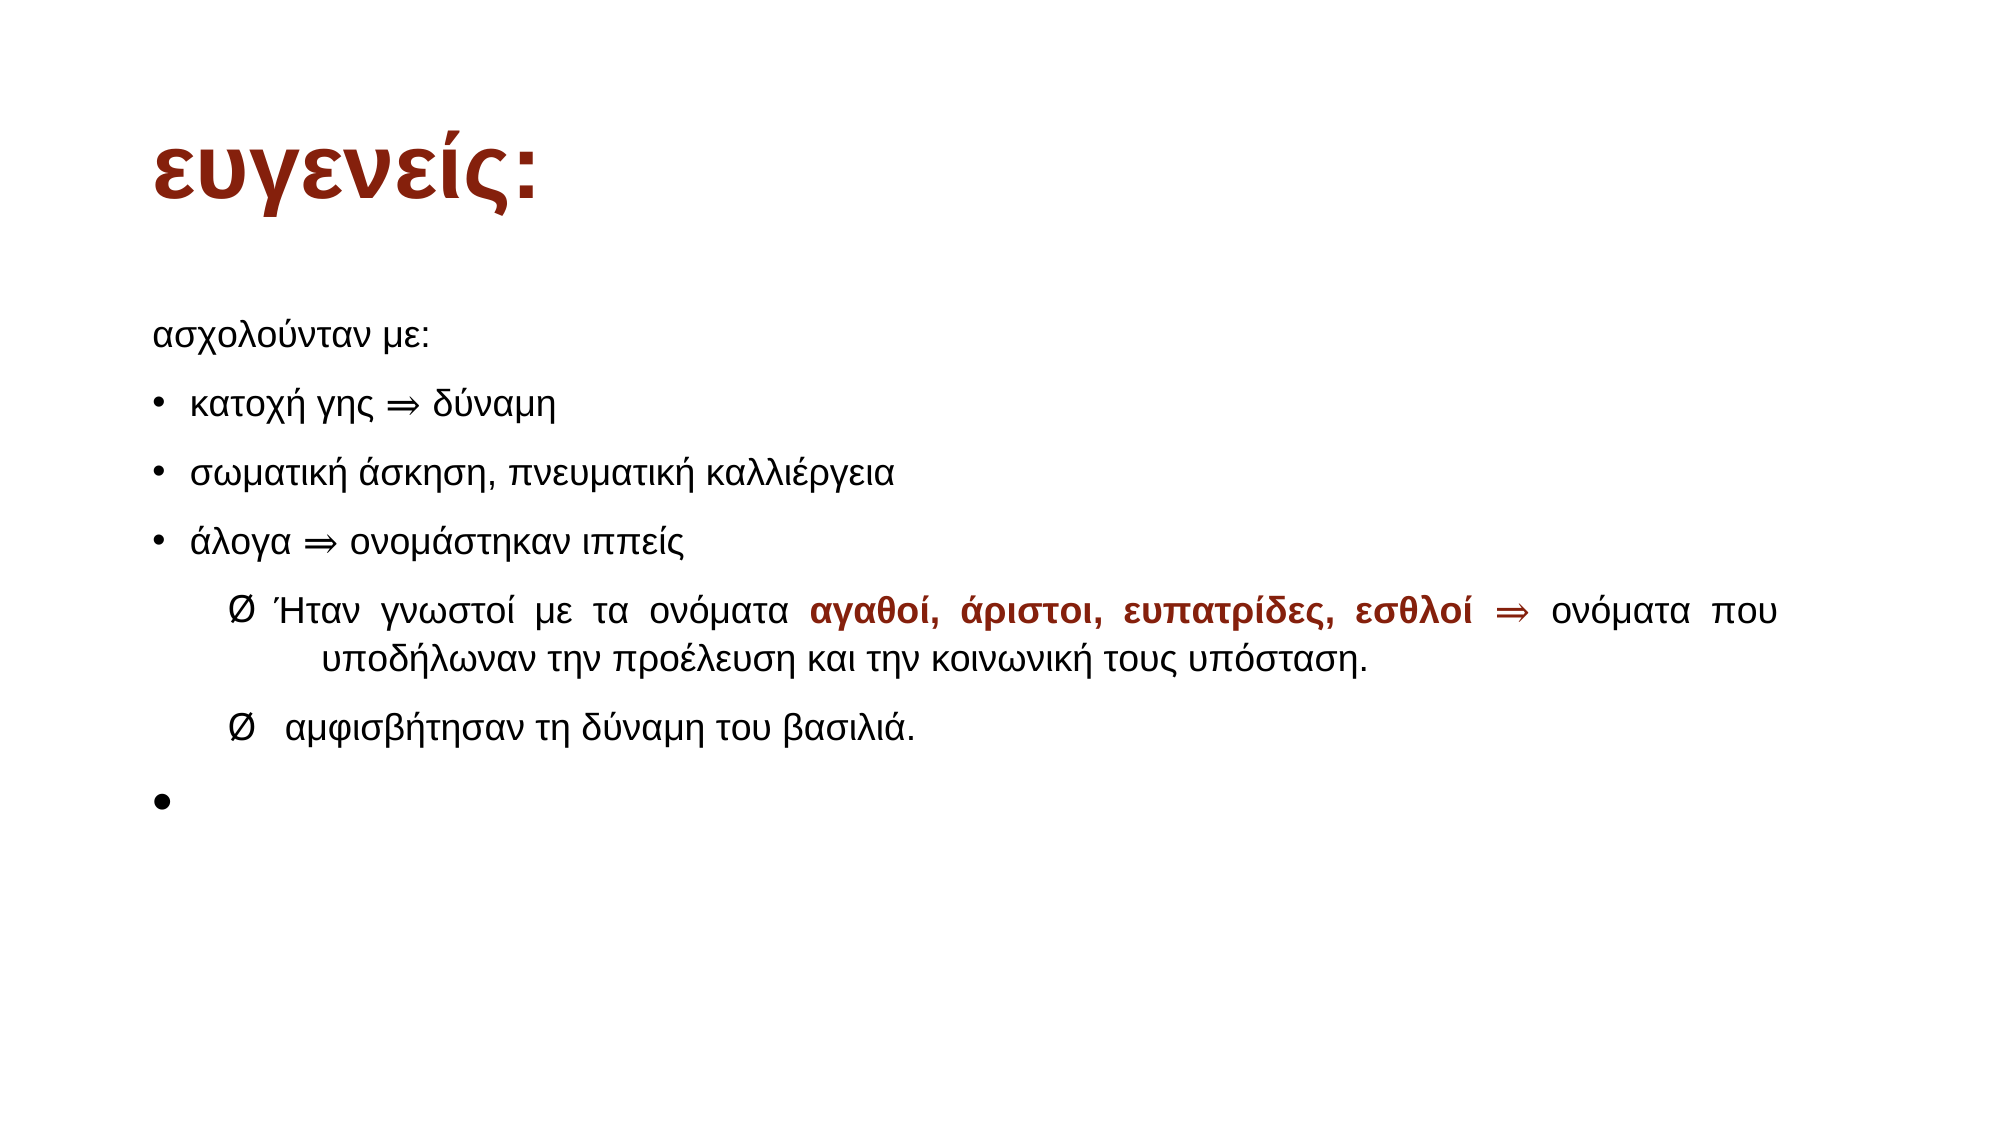

# ευγενείς:
ασχολούνταν με:
κατοχή γης ⇒ δύναμη
σωματική άσκηση, πνευματική καλλιέργεια
άλογα ⇒ ονομάστηκαν ιππείς
Ήταν γνωστοί με τα ονόματα αγαθοί, άριστοι, ευπατρίδες, εσθλοί ⇒ ονόματα που υποδήλωναν την προέλευση και την κοινωνική τους υπόσταση.
 αμφισβήτησαν τη δύναμη του βασιλιά.